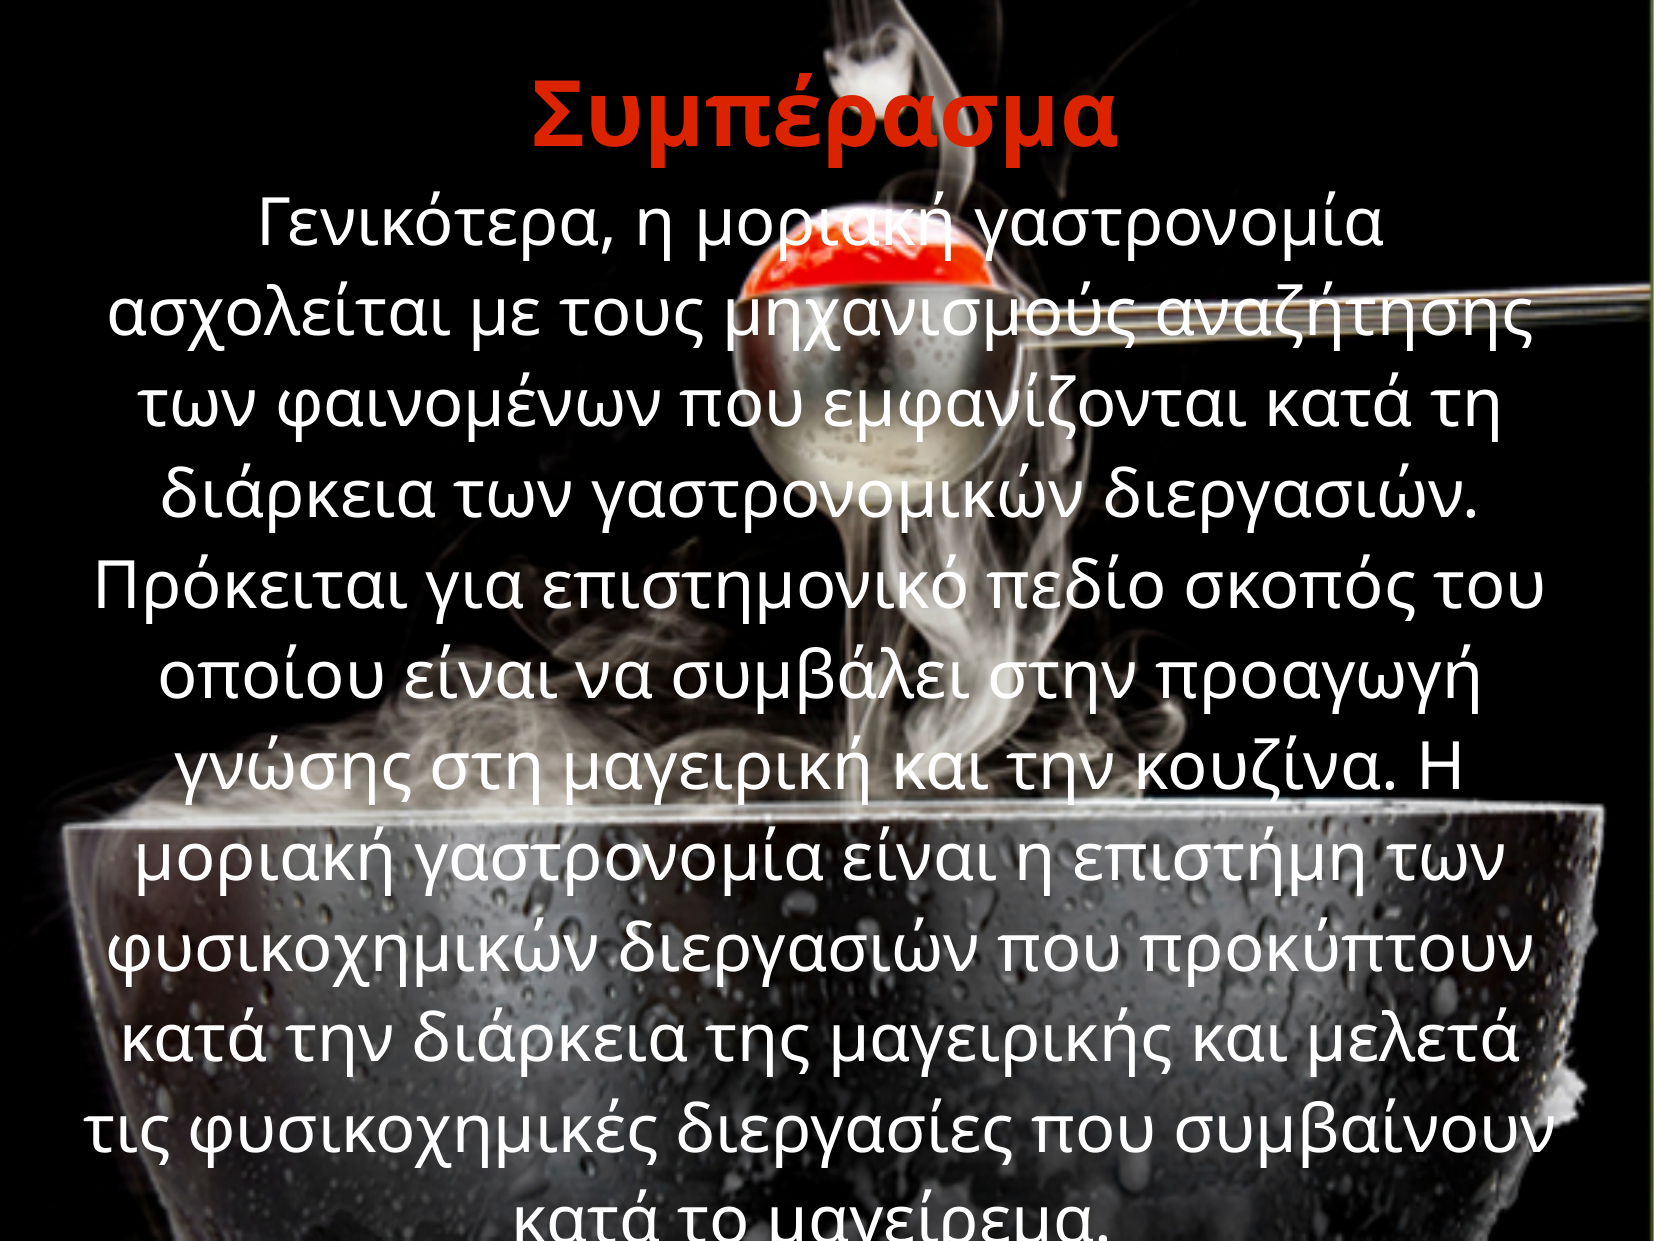

# Συμπέρασμα
Γενικότερα, η μοριακή γαστρονομία ασχολείται με τους μηχανισμούς αναζήτησης των φαινομένων που εμφανίζονται κατά τη διάρκεια των γαστρονομικών διεργασιών. Πρόκειται για επιστημονικό πεδίο σκοπός του οποίου είναι να συμβάλει στην προαγωγή γνώσης στη μαγειρική και την κουζίνα. Η μοριακή γαστρονομία είναι η επιστήμη των φυσικοχημικών διεργασιών που προκύπτουν κατά την διάρκεια της μαγειρικής και μελετά τις φυσικοχημικές διεργασίες που συμβαίνουν κατά το μαγείρεμα.